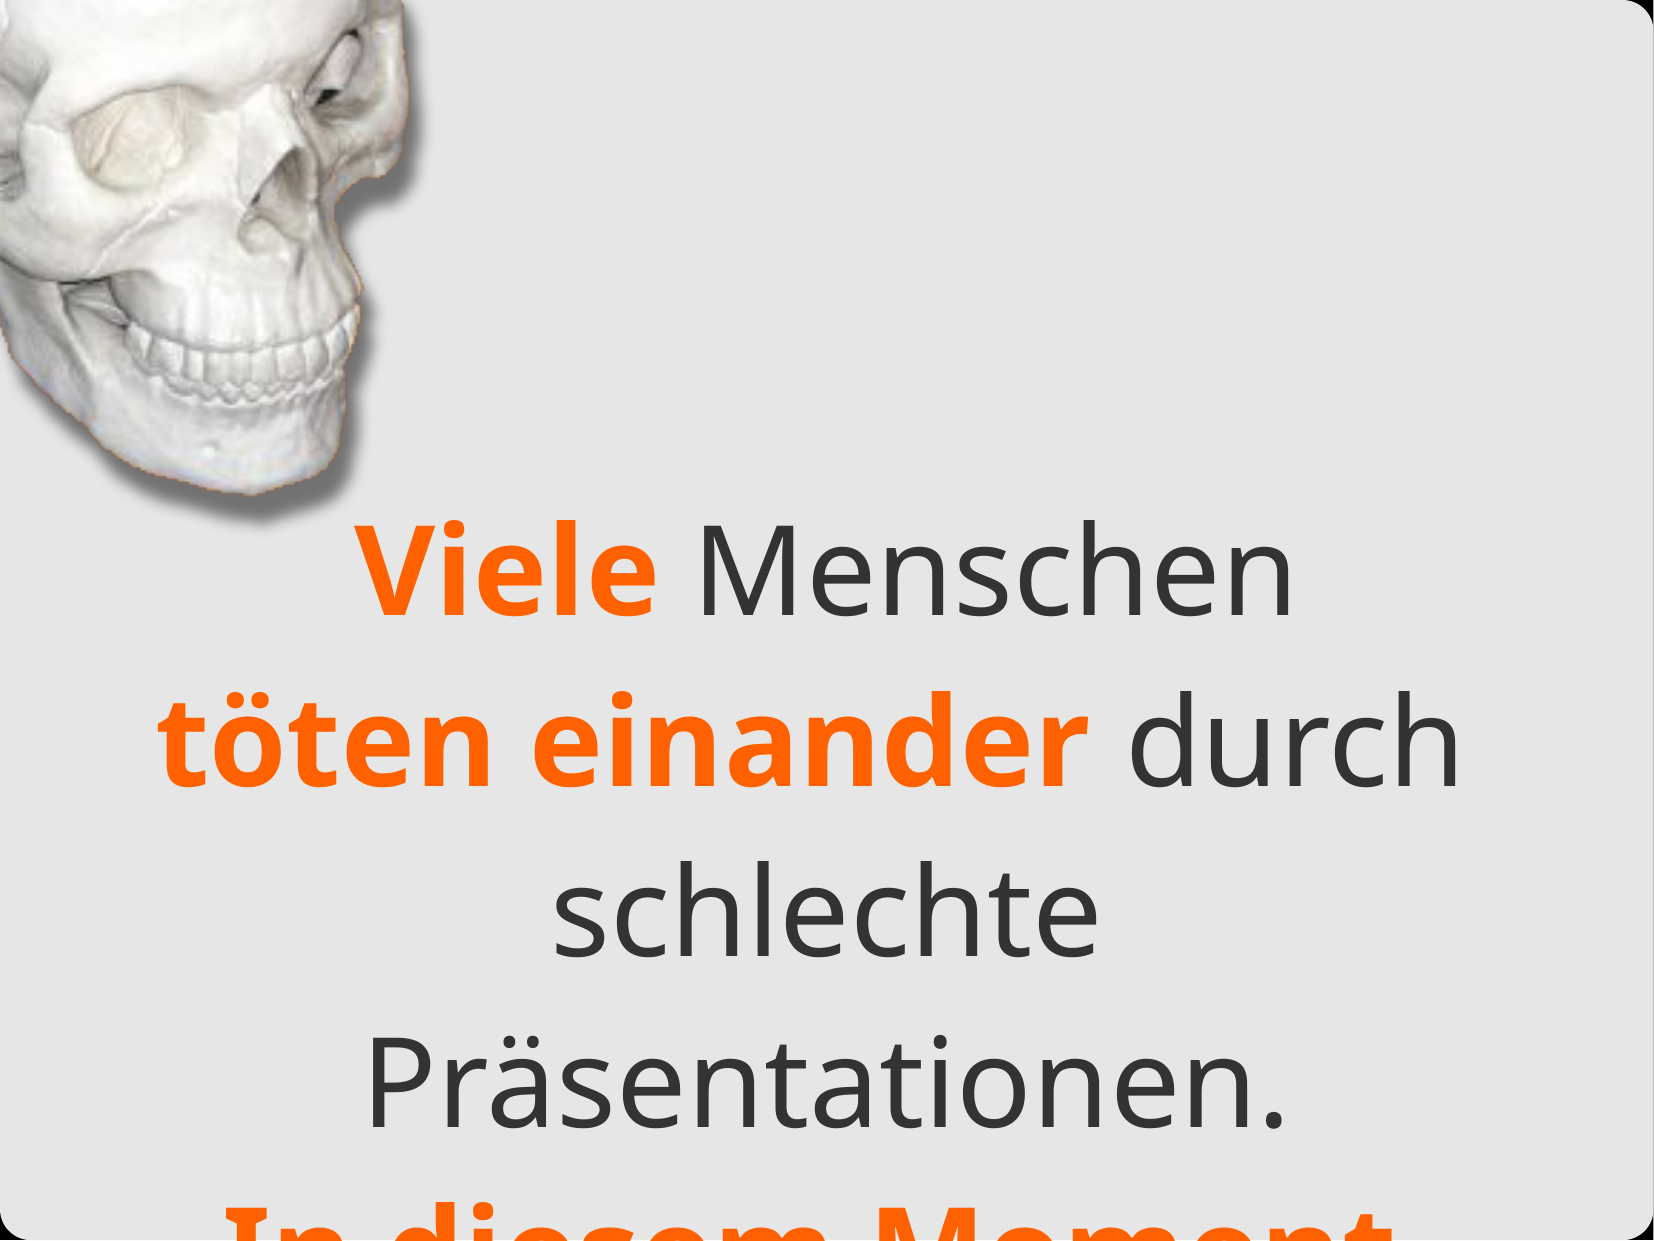

Viele Menschen
töten einander durch
schlechte Präsentationen.
In diesem Moment.